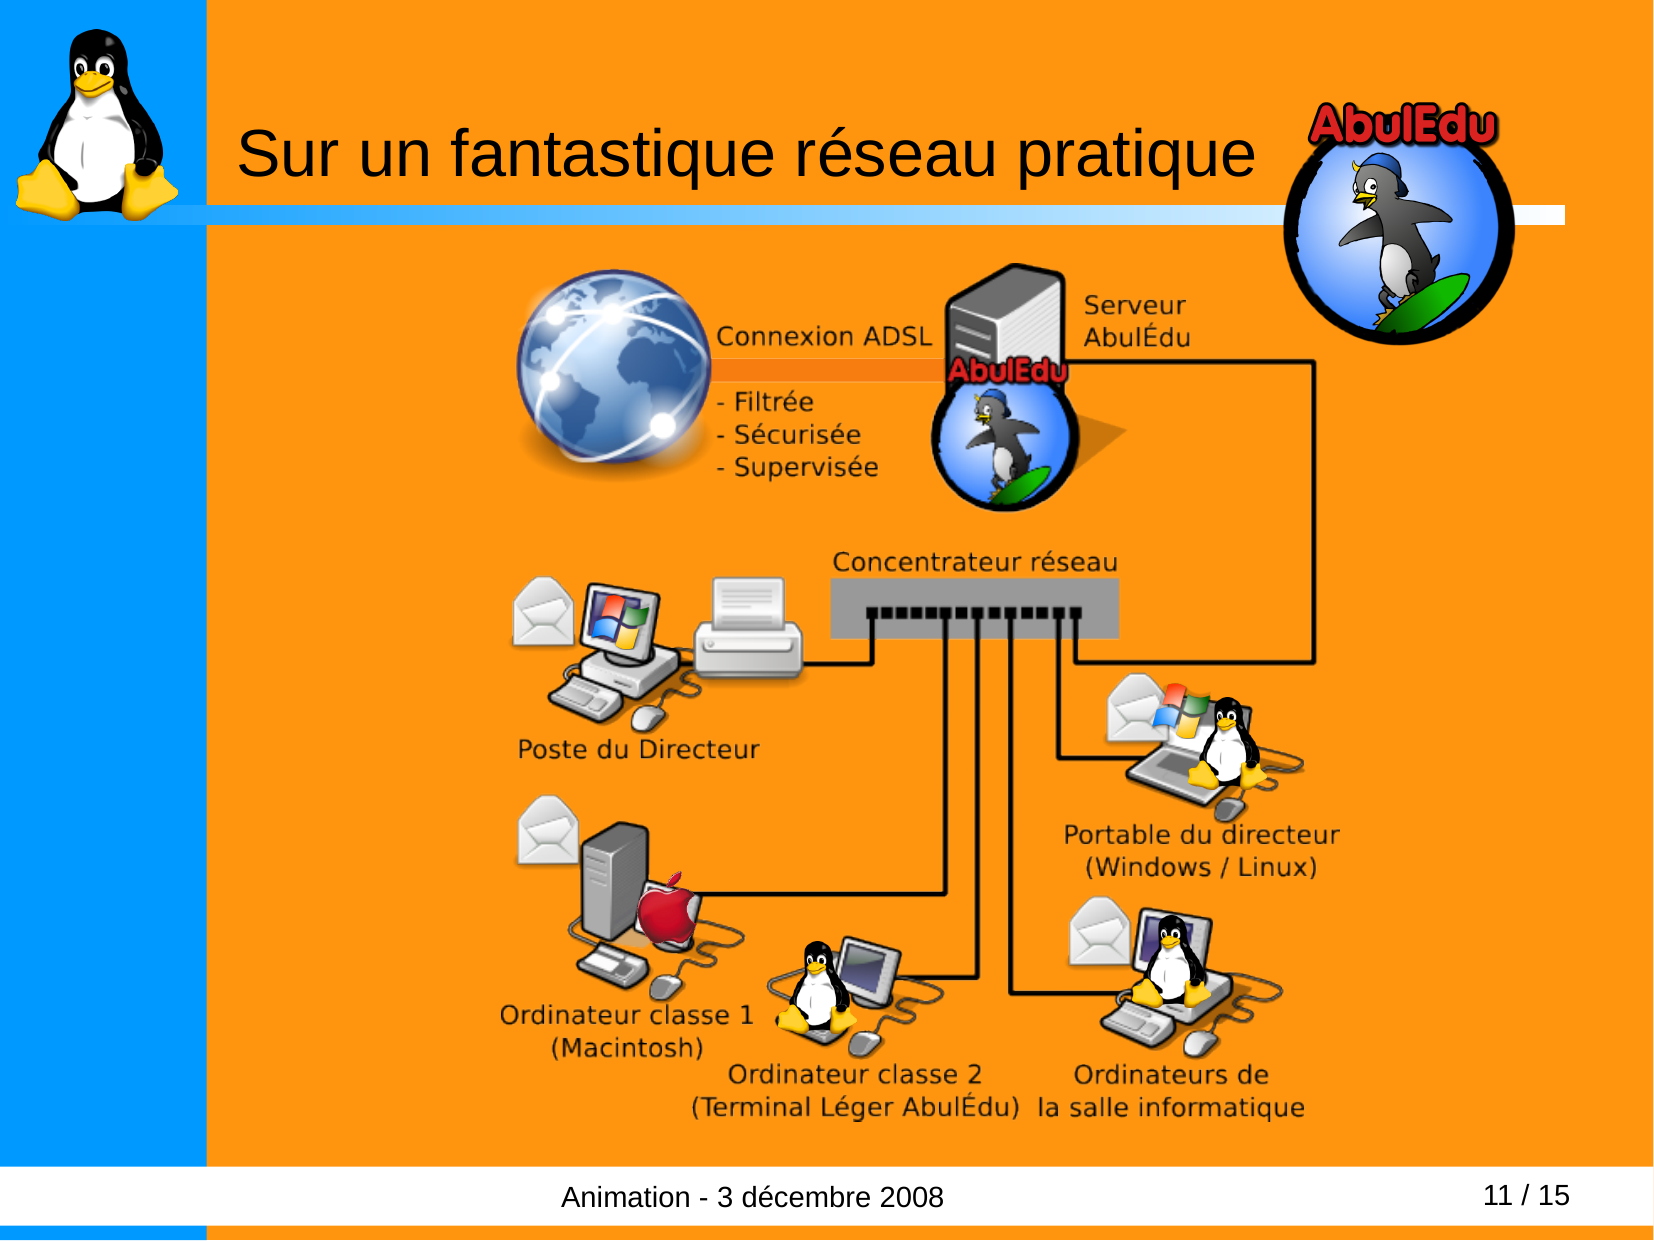

# Sur un fantastique réseau pratique
11
Animation - 3 décembre 2008